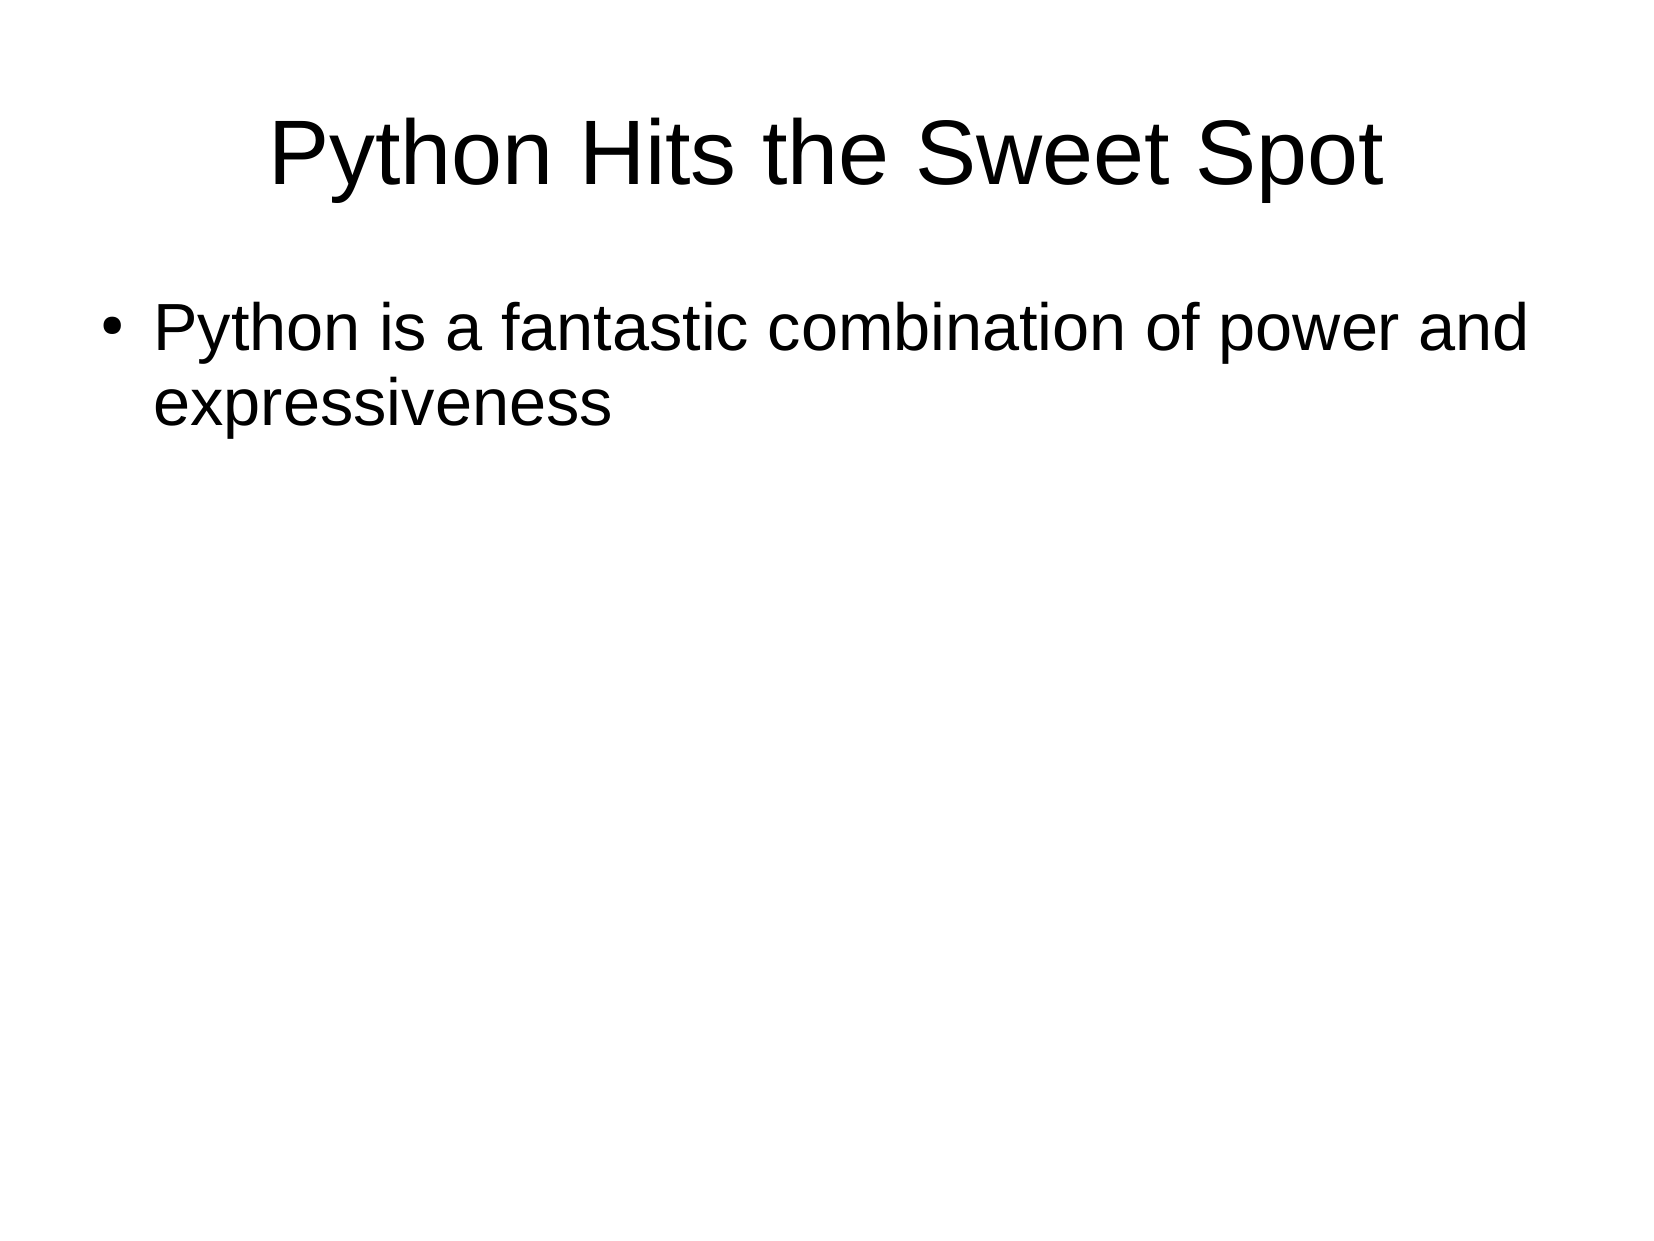

# Python Hits the Sweet Spot
Python is a fantastic combination of power and expressiveness